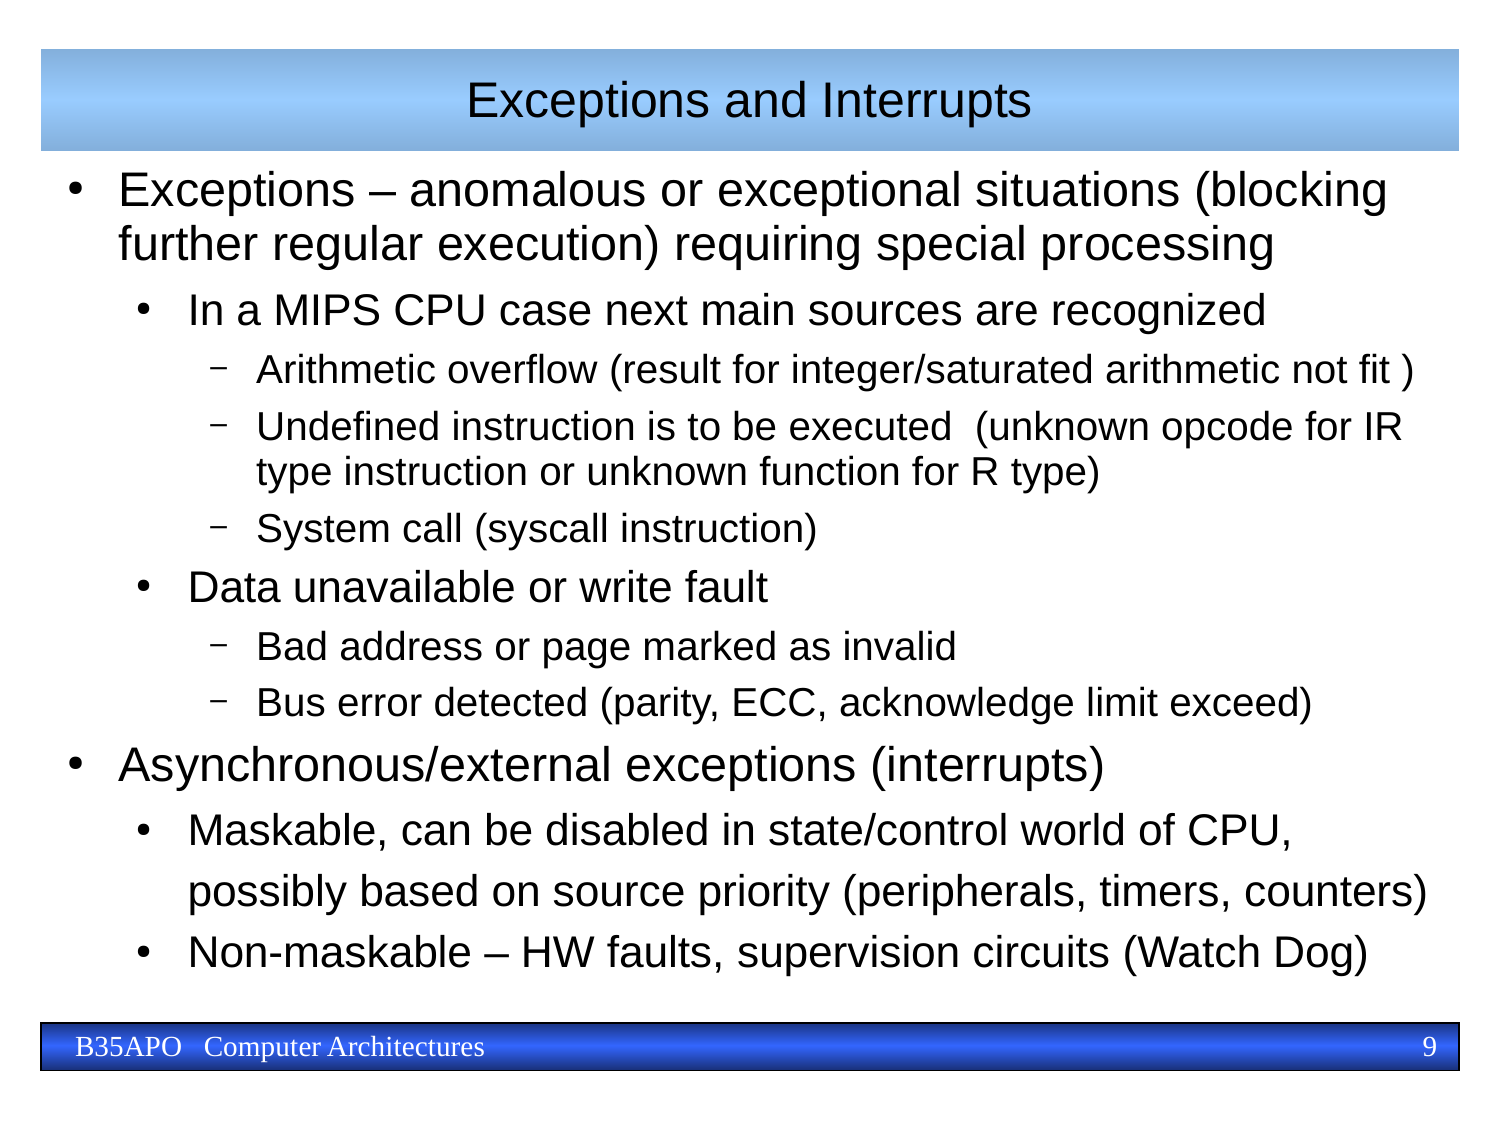

# Exceptions and Interrupts
Exceptions – anomalous or exceptional situations (blocking further regular execution) requiring special processing
In a MIPS CPU case next main sources are recognized
Arithmetic overflow (result for integer/saturated arithmetic not fit )
Undefined instruction is to be executed (unknown opcode for IR type instruction or unknown function for R type)
System call (syscall instruction)
Data unavailable or write fault
Bad address or page marked as invalid
Bus error detected (parity, ECC, acknowledge limit exceed)
Asynchronous/external exceptions (interrupts)
Maskable, can be disabled in state/control world of CPU,
possibly based on source priority (peripherals, timers, counters)
Non-maskable – HW faults, supervision circuits (Watch Dog)
B35APO Computer Architectures
9